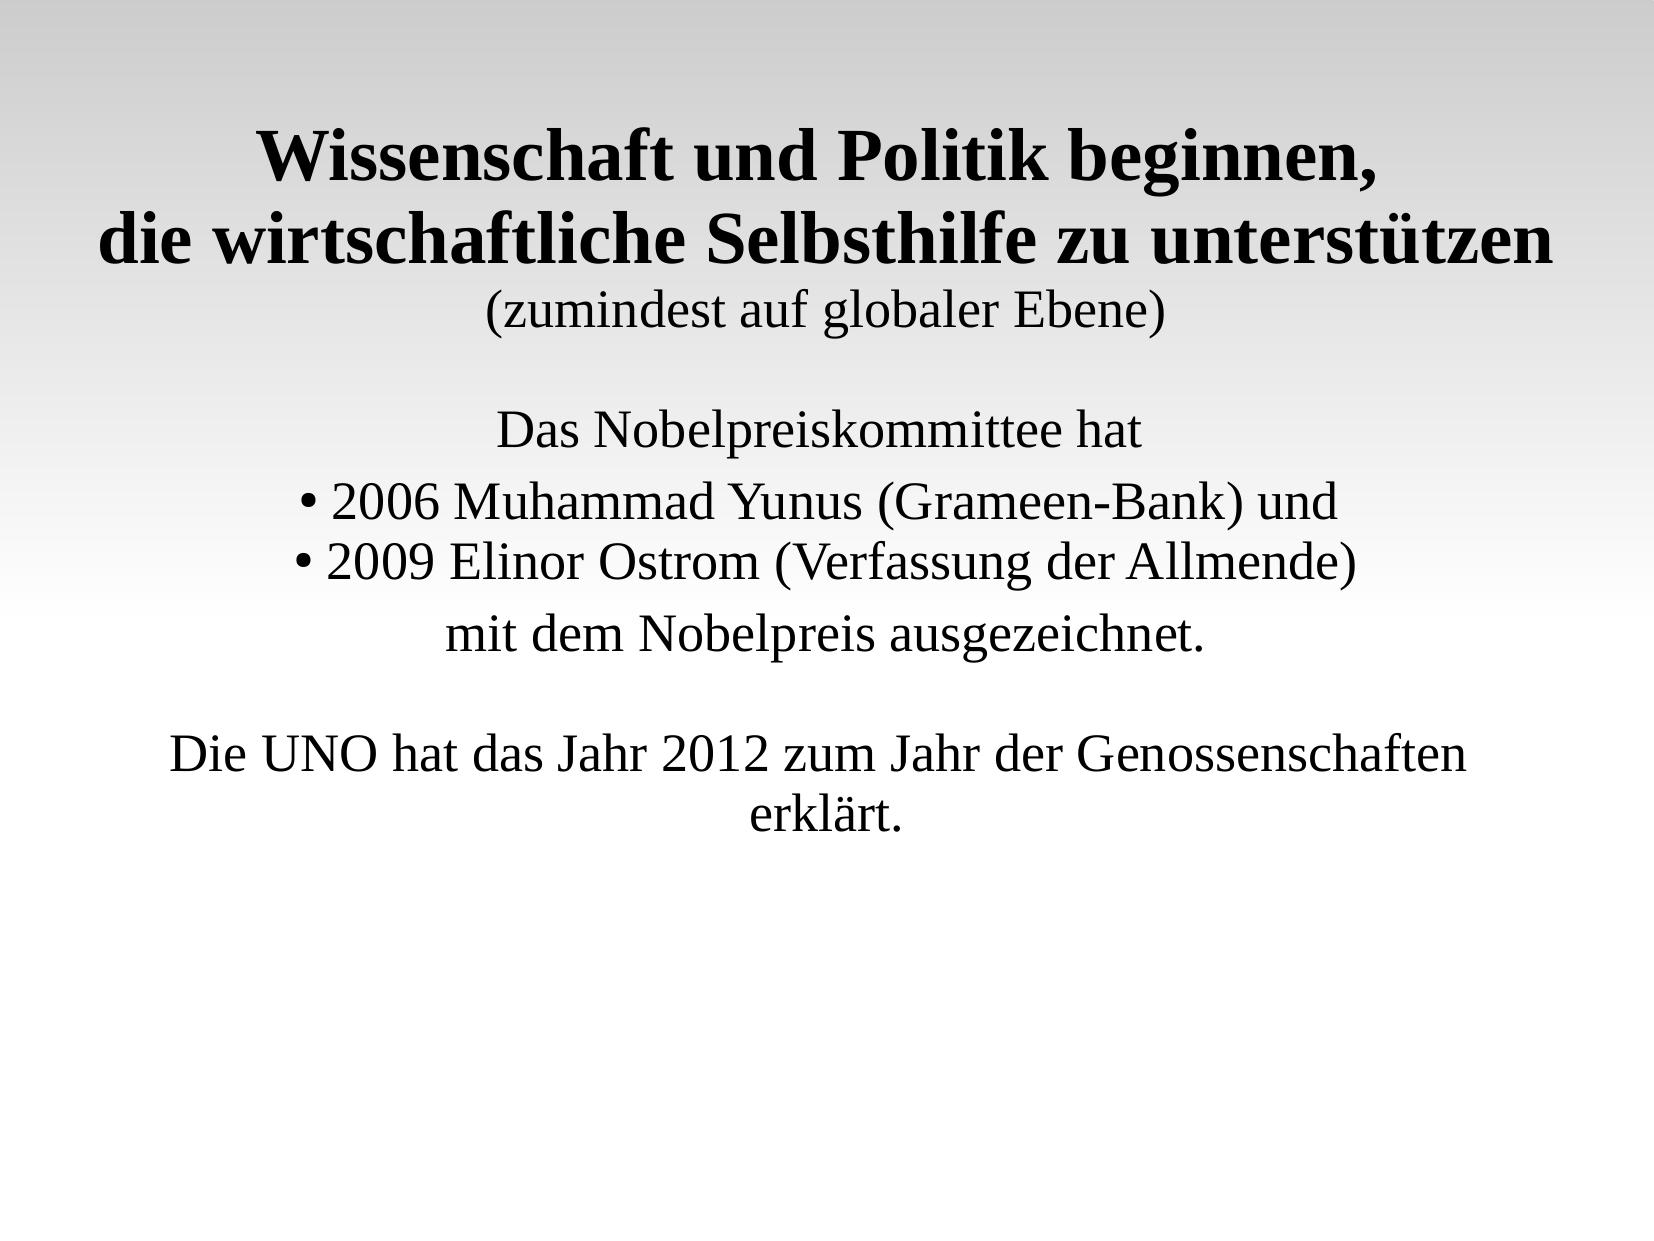

Wissenschaft und Politik beginnen,
die wirtschaftliche Selbsthilfe zu unterstützen
(zumindest auf globaler Ebene)
Das Nobelpreiskommittee hat
 2006 Muhammad Yunus (Grameen-Bank) und
 2009 Elinor Ostrom (Verfassung der Allmende)
mit dem Nobelpreis ausgezeichnet.
Die UNO hat das Jahr 2012 zum Jahr der Genossenschaften
erklärt.